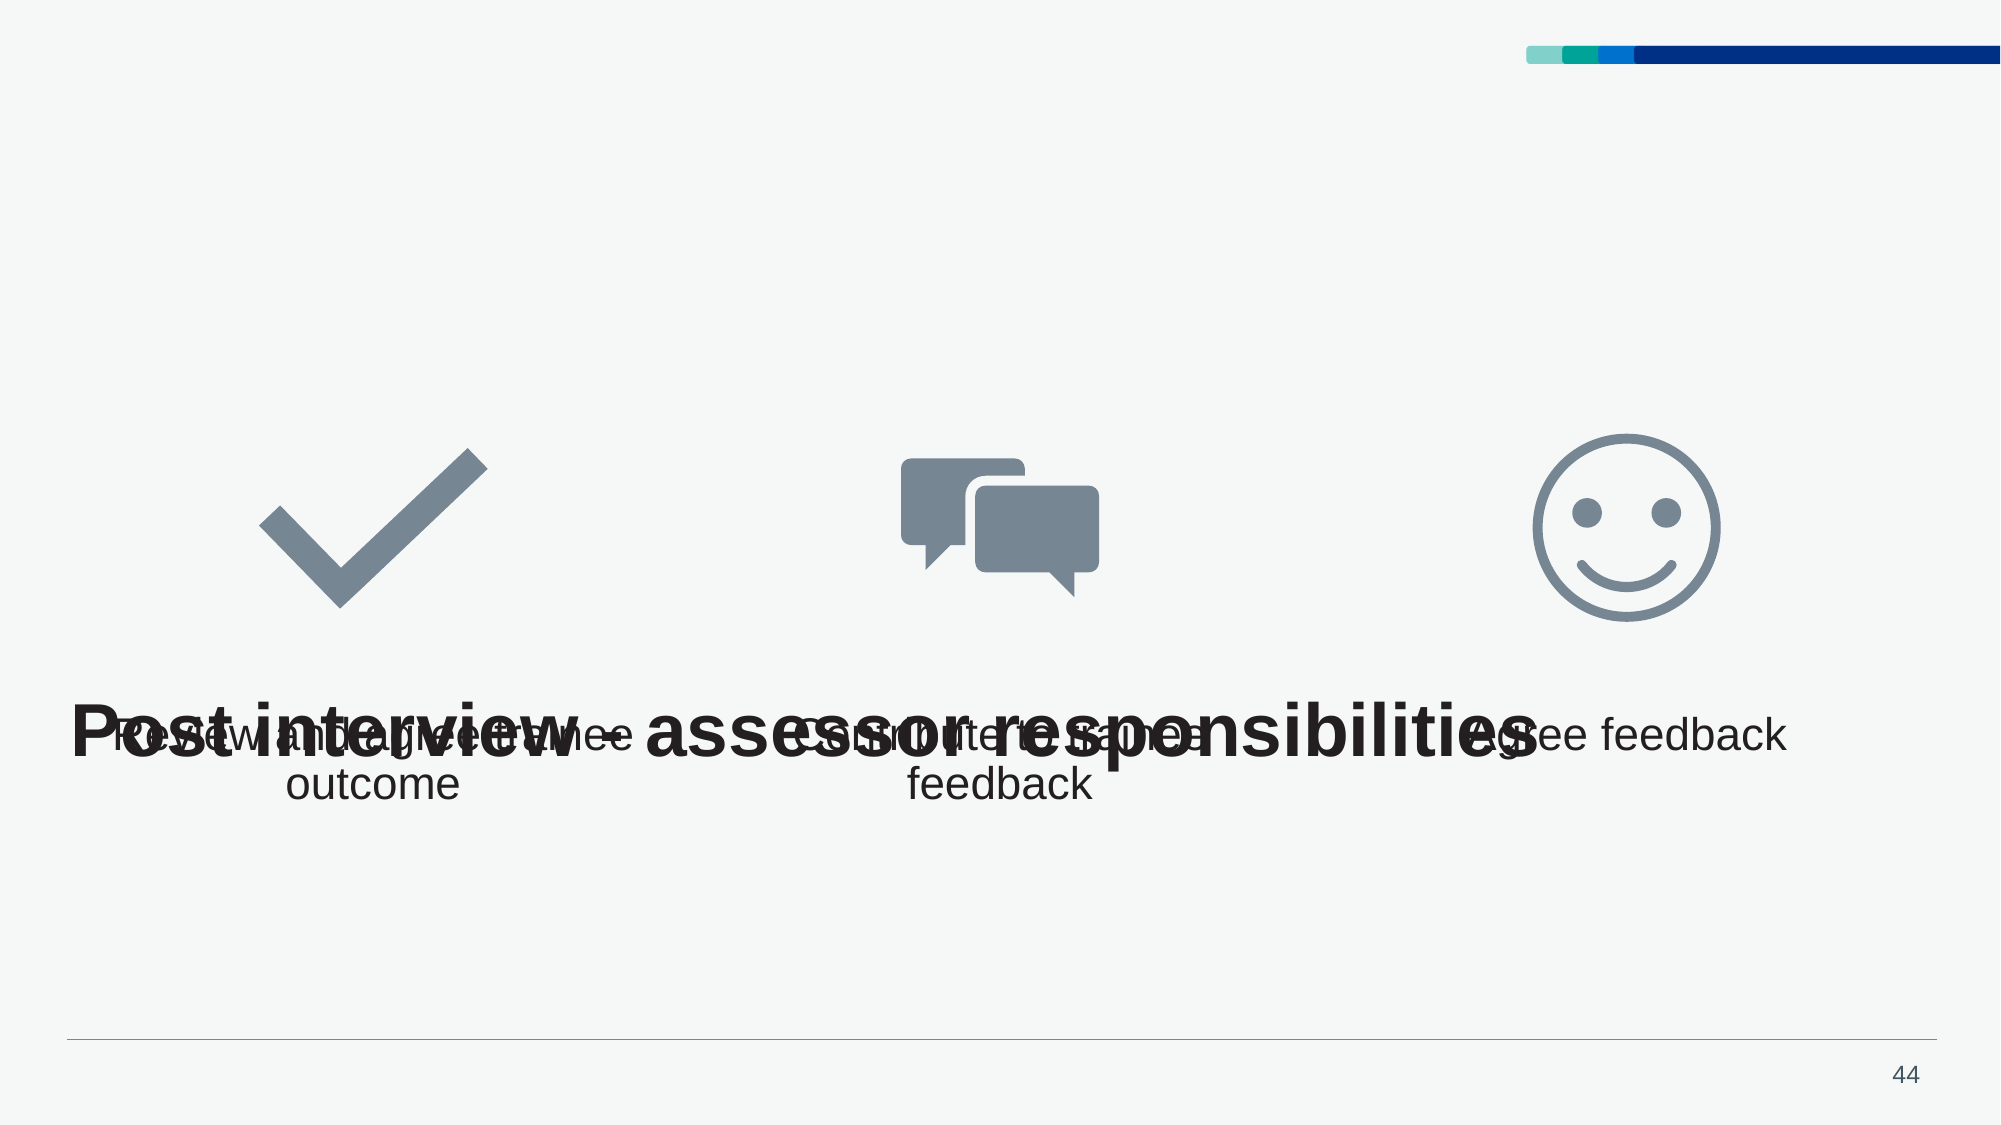

Review and agree trainee outcome
Contribute to trainee feedback
Agree feedback
# Post interview - assessor responsibilities